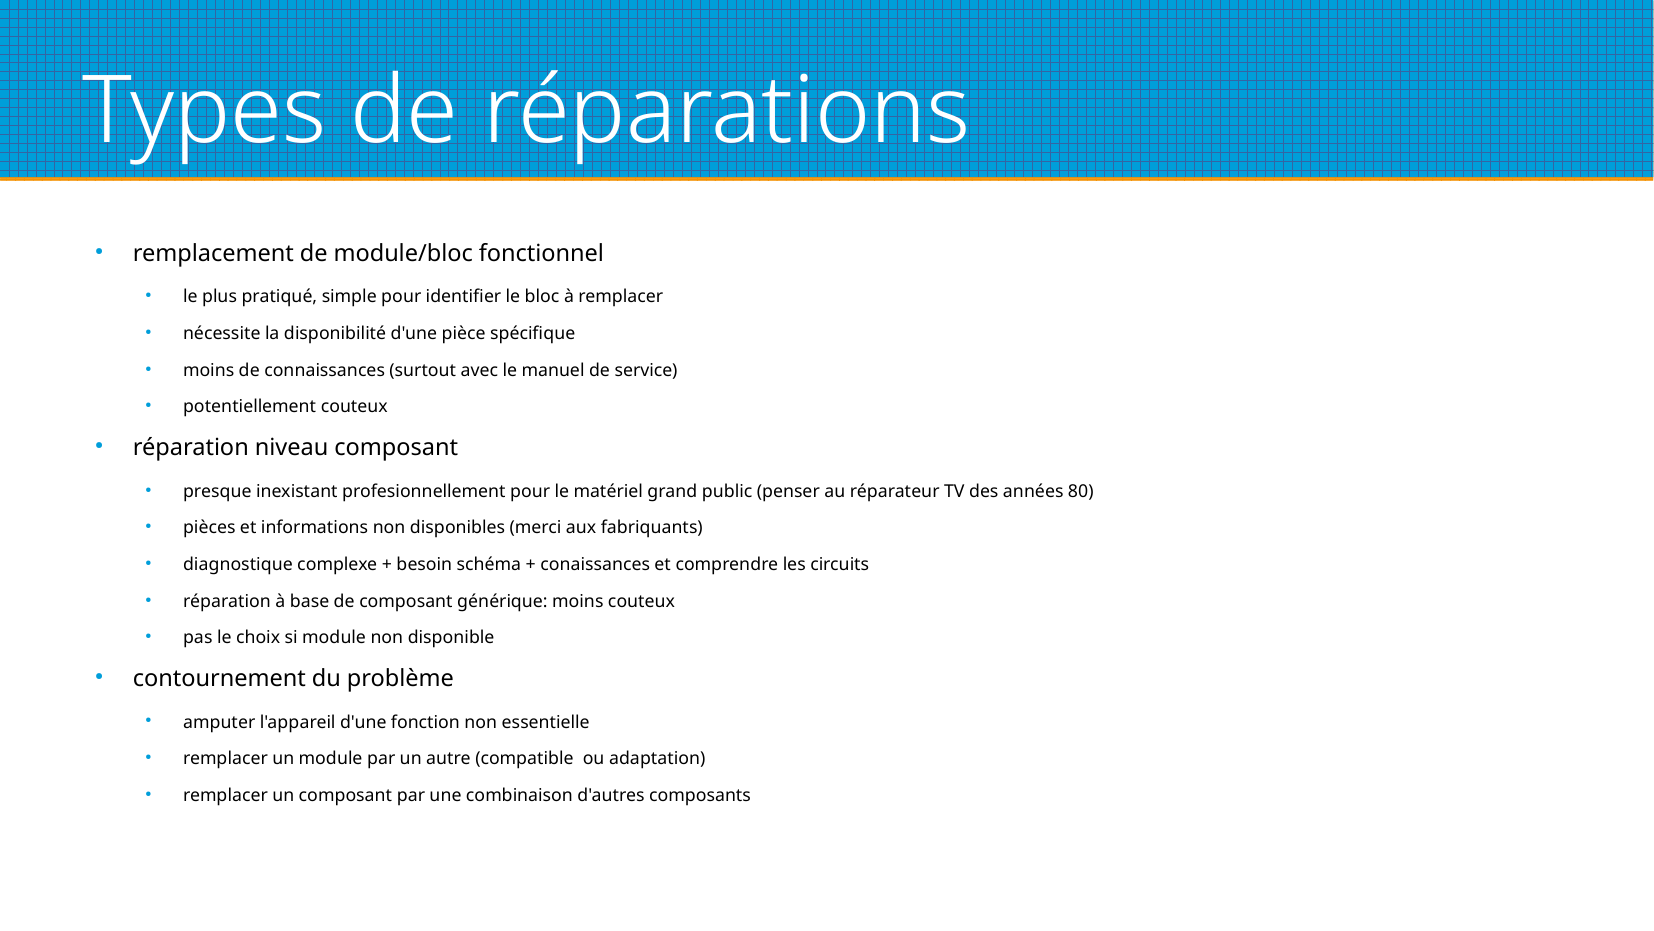

# Types de réparations
remplacement de module/bloc fonctionnel
le plus pratiqué, simple pour identifier le bloc à remplacer
nécessite la disponibilité d'une pièce spécifique
moins de connaissances (surtout avec le manuel de service)
potentiellement couteux
réparation niveau composant
presque inexistant profesionnellement pour le matériel grand public (penser au réparateur TV des années 80)
pièces et informations non disponibles (merci aux fabriquants)
diagnostique complexe + besoin schéma + conaissances et comprendre les circuits
réparation à base de composant générique: moins couteux
pas le choix si module non disponible
contournement du problème
amputer l'appareil d'une fonction non essentielle
remplacer un module par un autre (compatible ou adaptation)
remplacer un composant par une combinaison d'autres composants